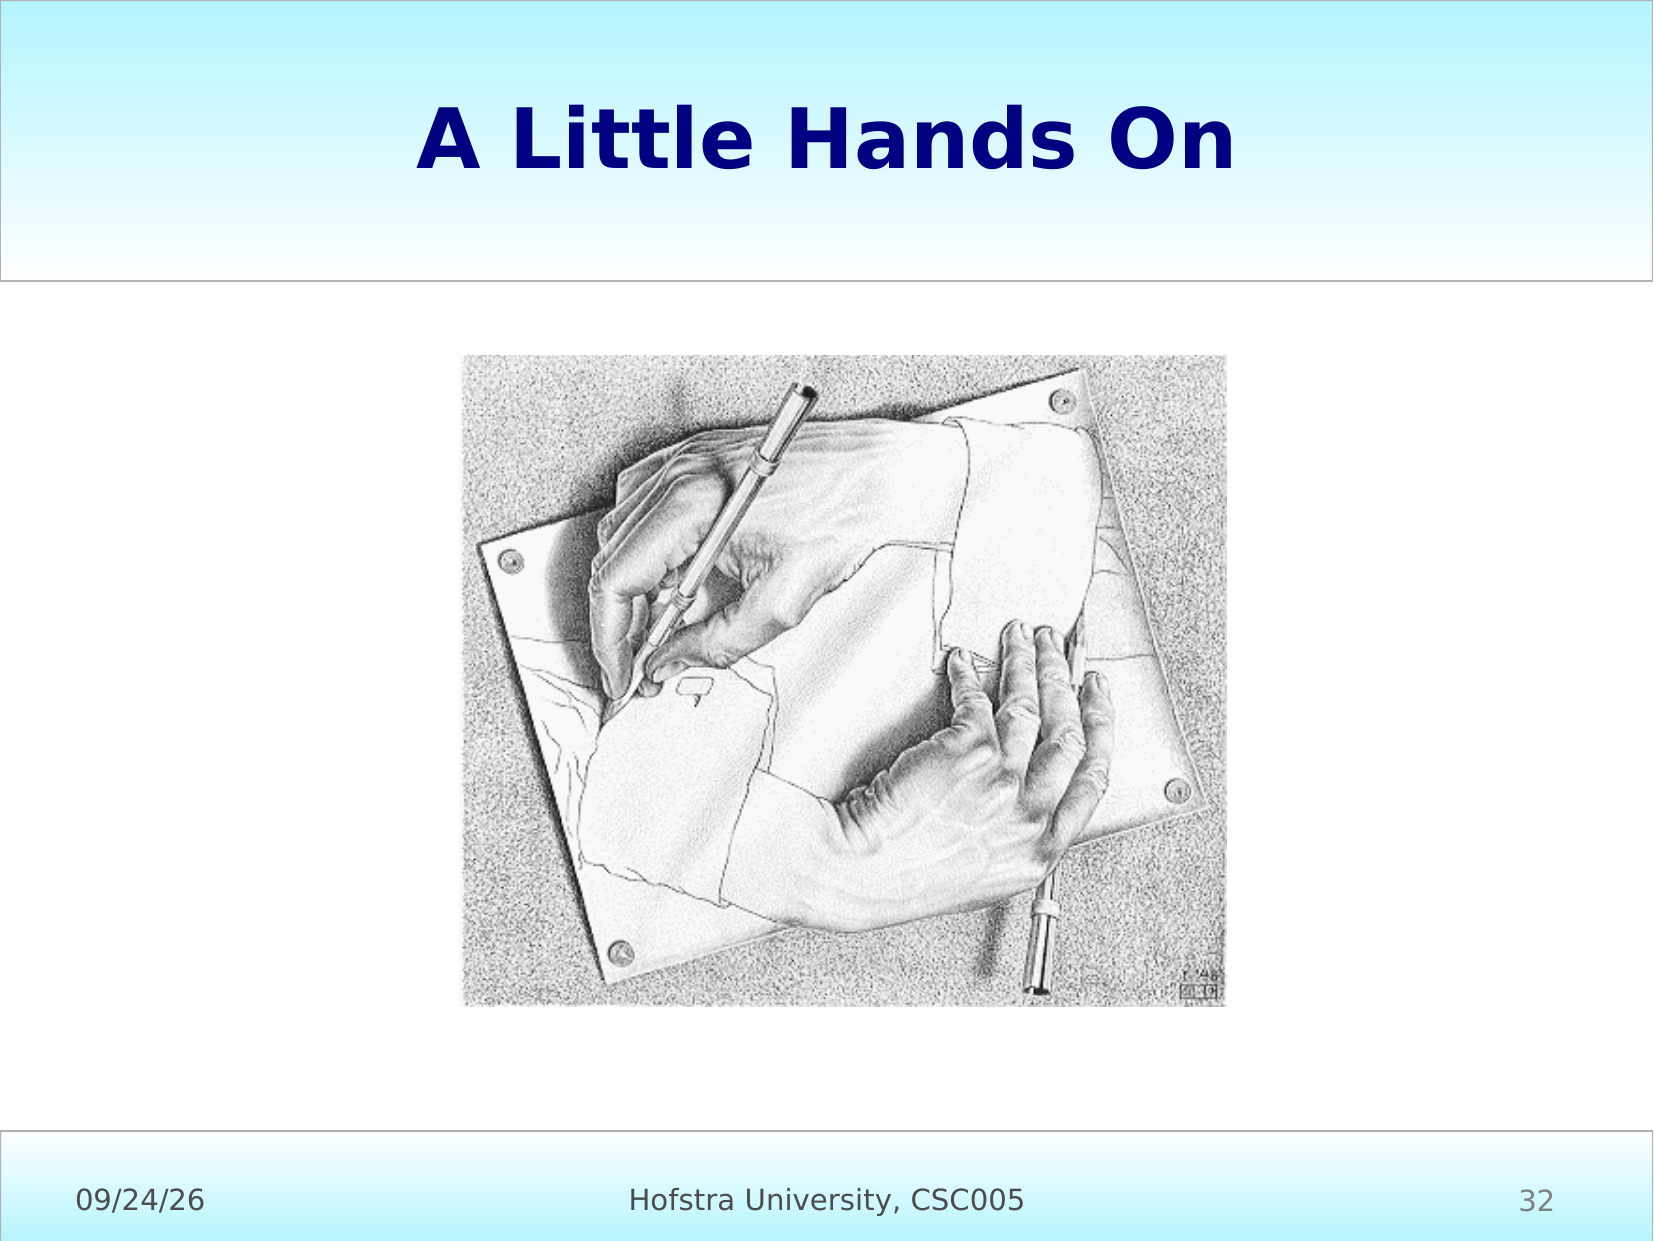

# A Little Hands On
32
Hofstra University, CSC005